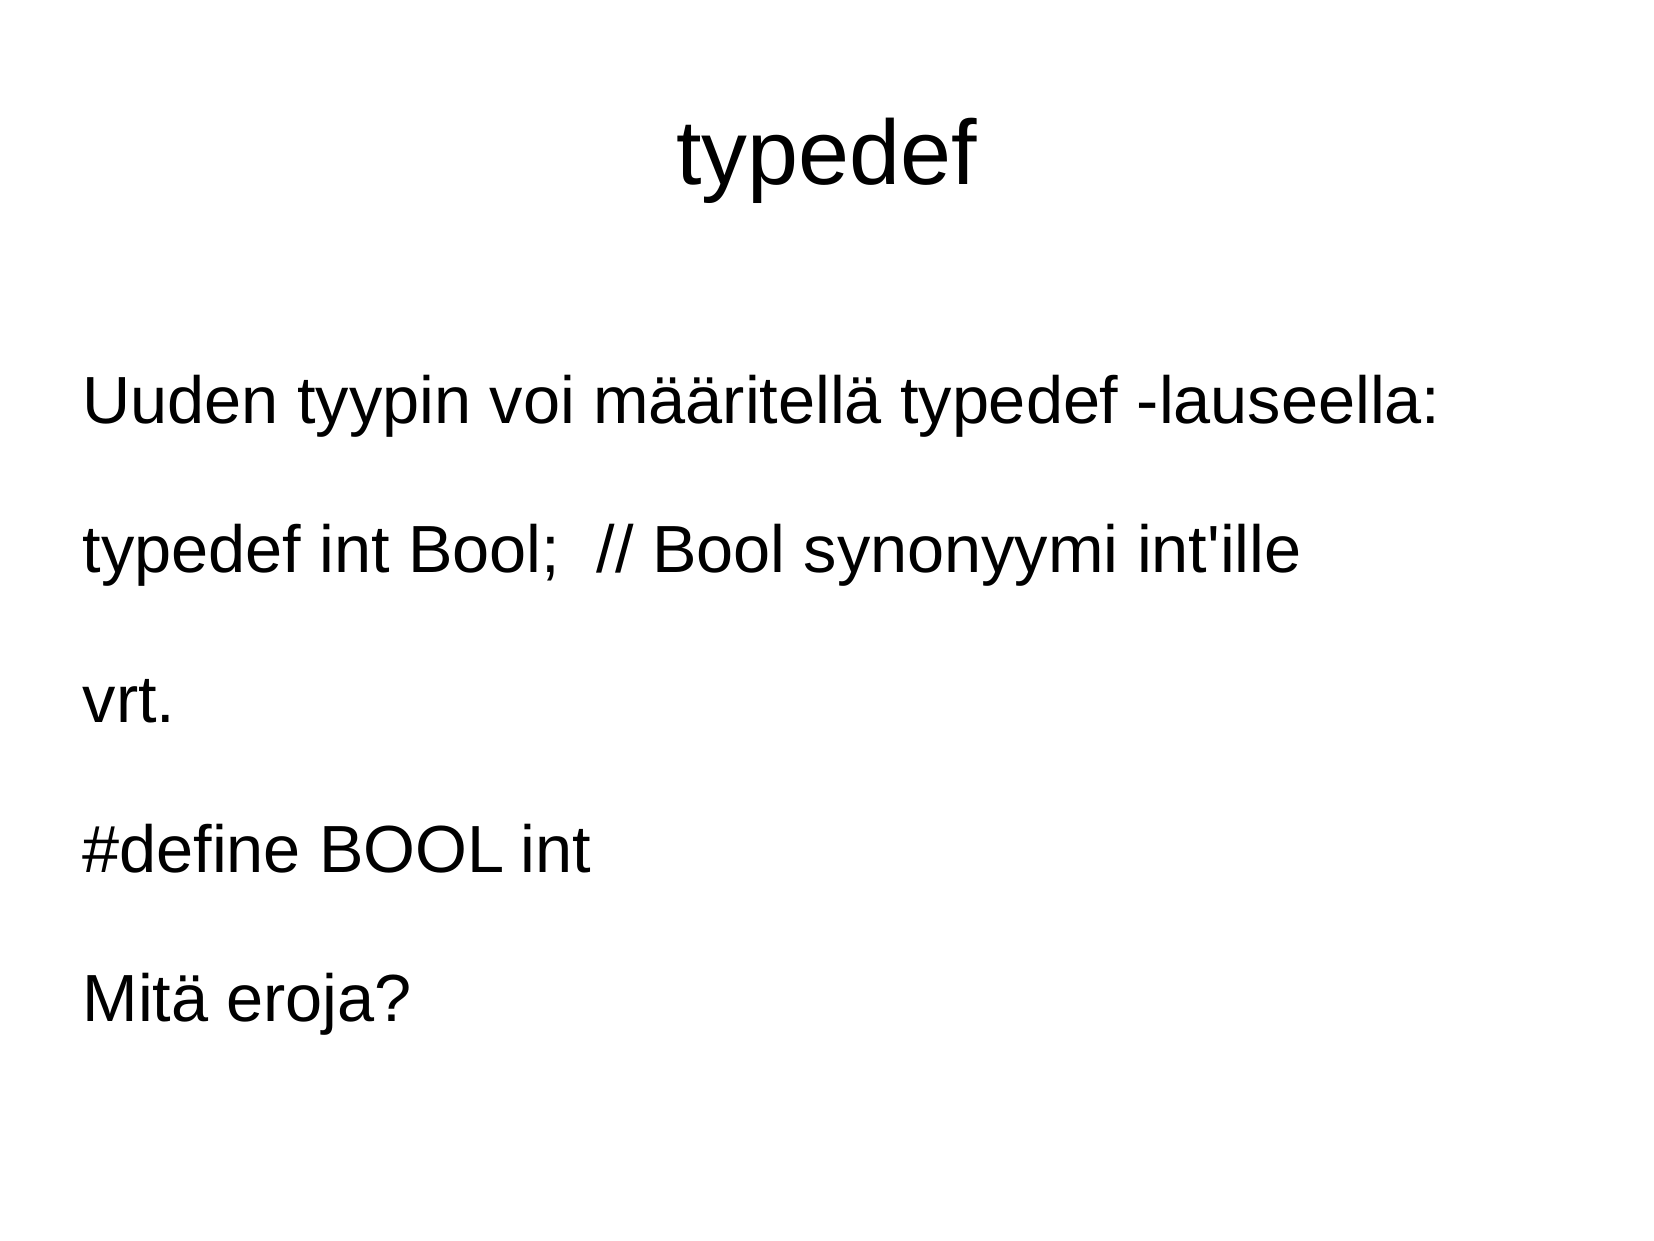

# typedef
Uuden tyypin voi määritellä typedef -lauseella:
typedef int Bool; // Bool synonyymi int'ille
vrt.
#define BOOL int
Mitä eroja?